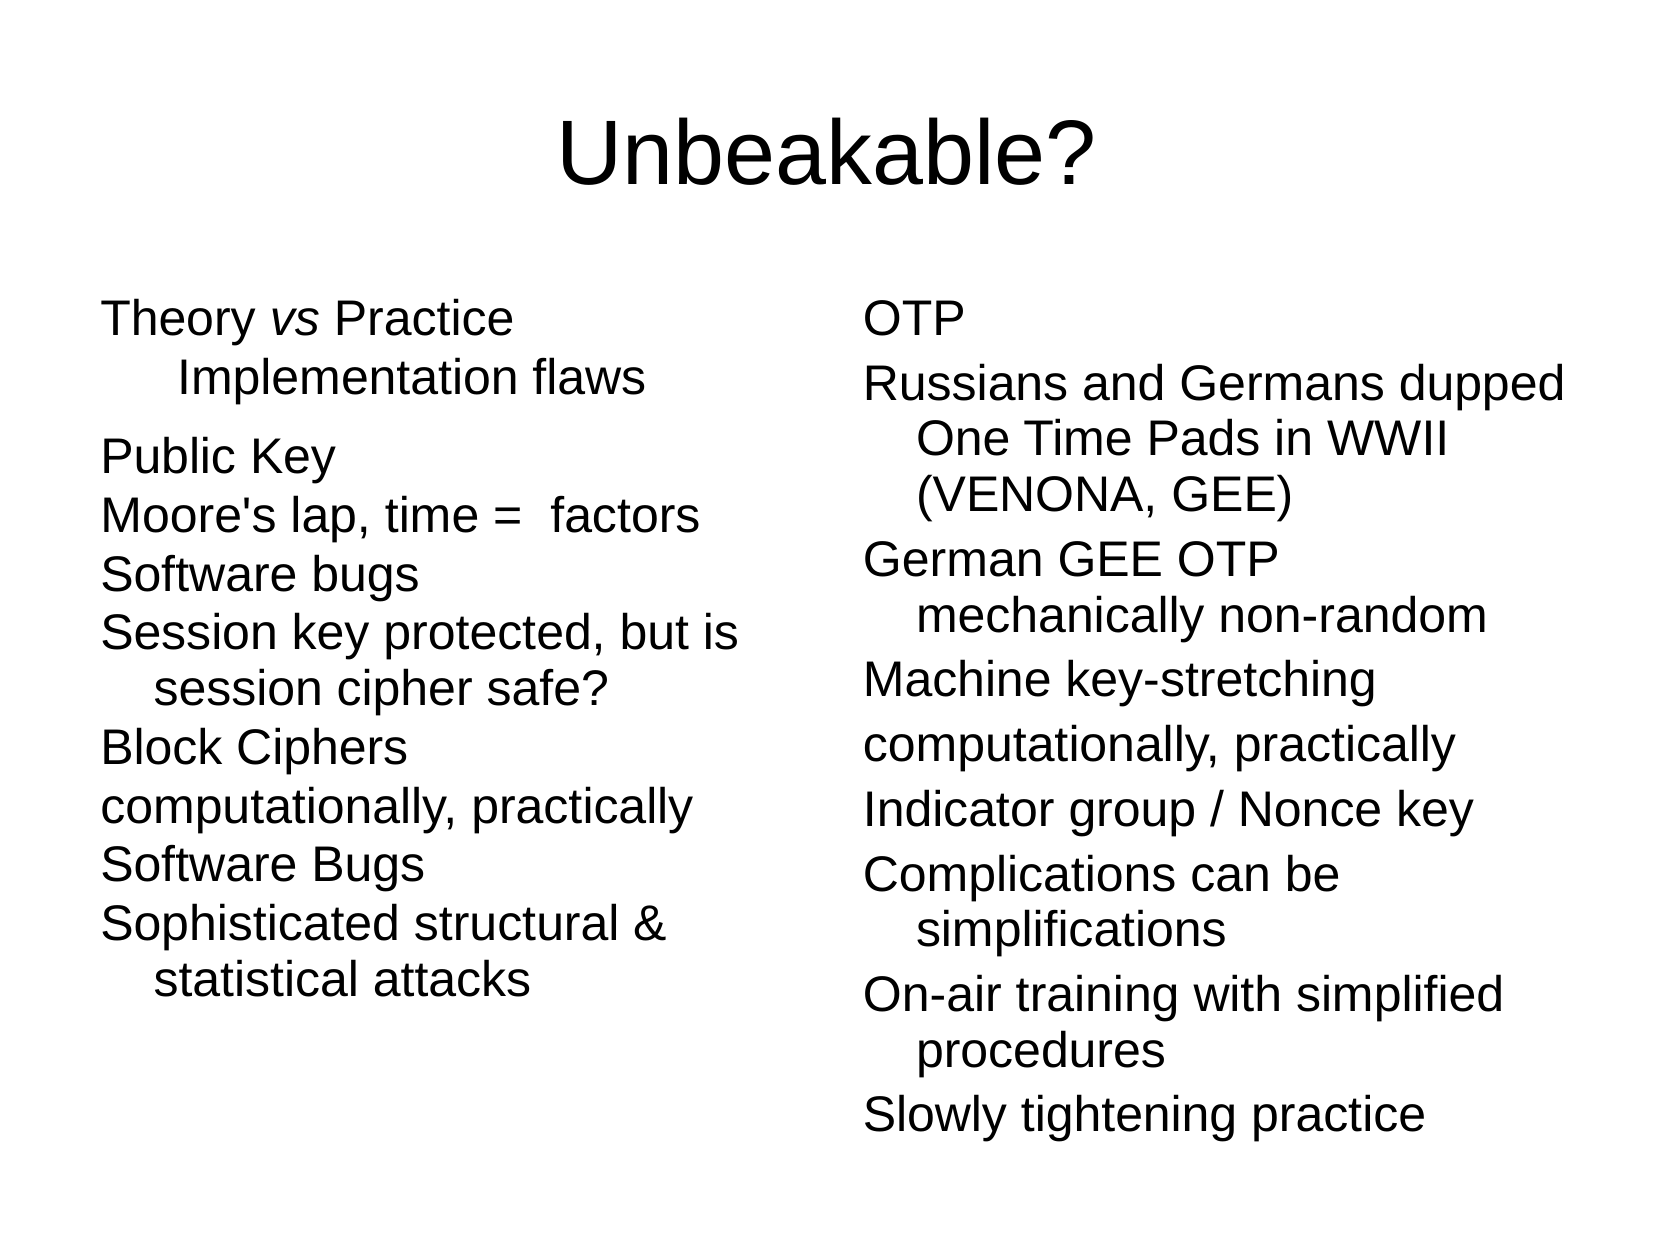

# Unbeakable?
Theory vs Practice
Implementation flaws
Public Key
Moore's lap, time = factors
Software bugs
Session key protected, but is session cipher safe?
Block Ciphers
computationally, practically
Software Bugs
Sophisticated structural & statistical attacks
OTP
Russians and Germans dupped One Time Pads in WWII (VENONA, GEE)
German GEE OTP mechanically non-random
Machine key-stretching
computationally, practically
Indicator group / Nonce key
Complications can be simplifications
On-air training with simplified procedures
Slowly tightening practice